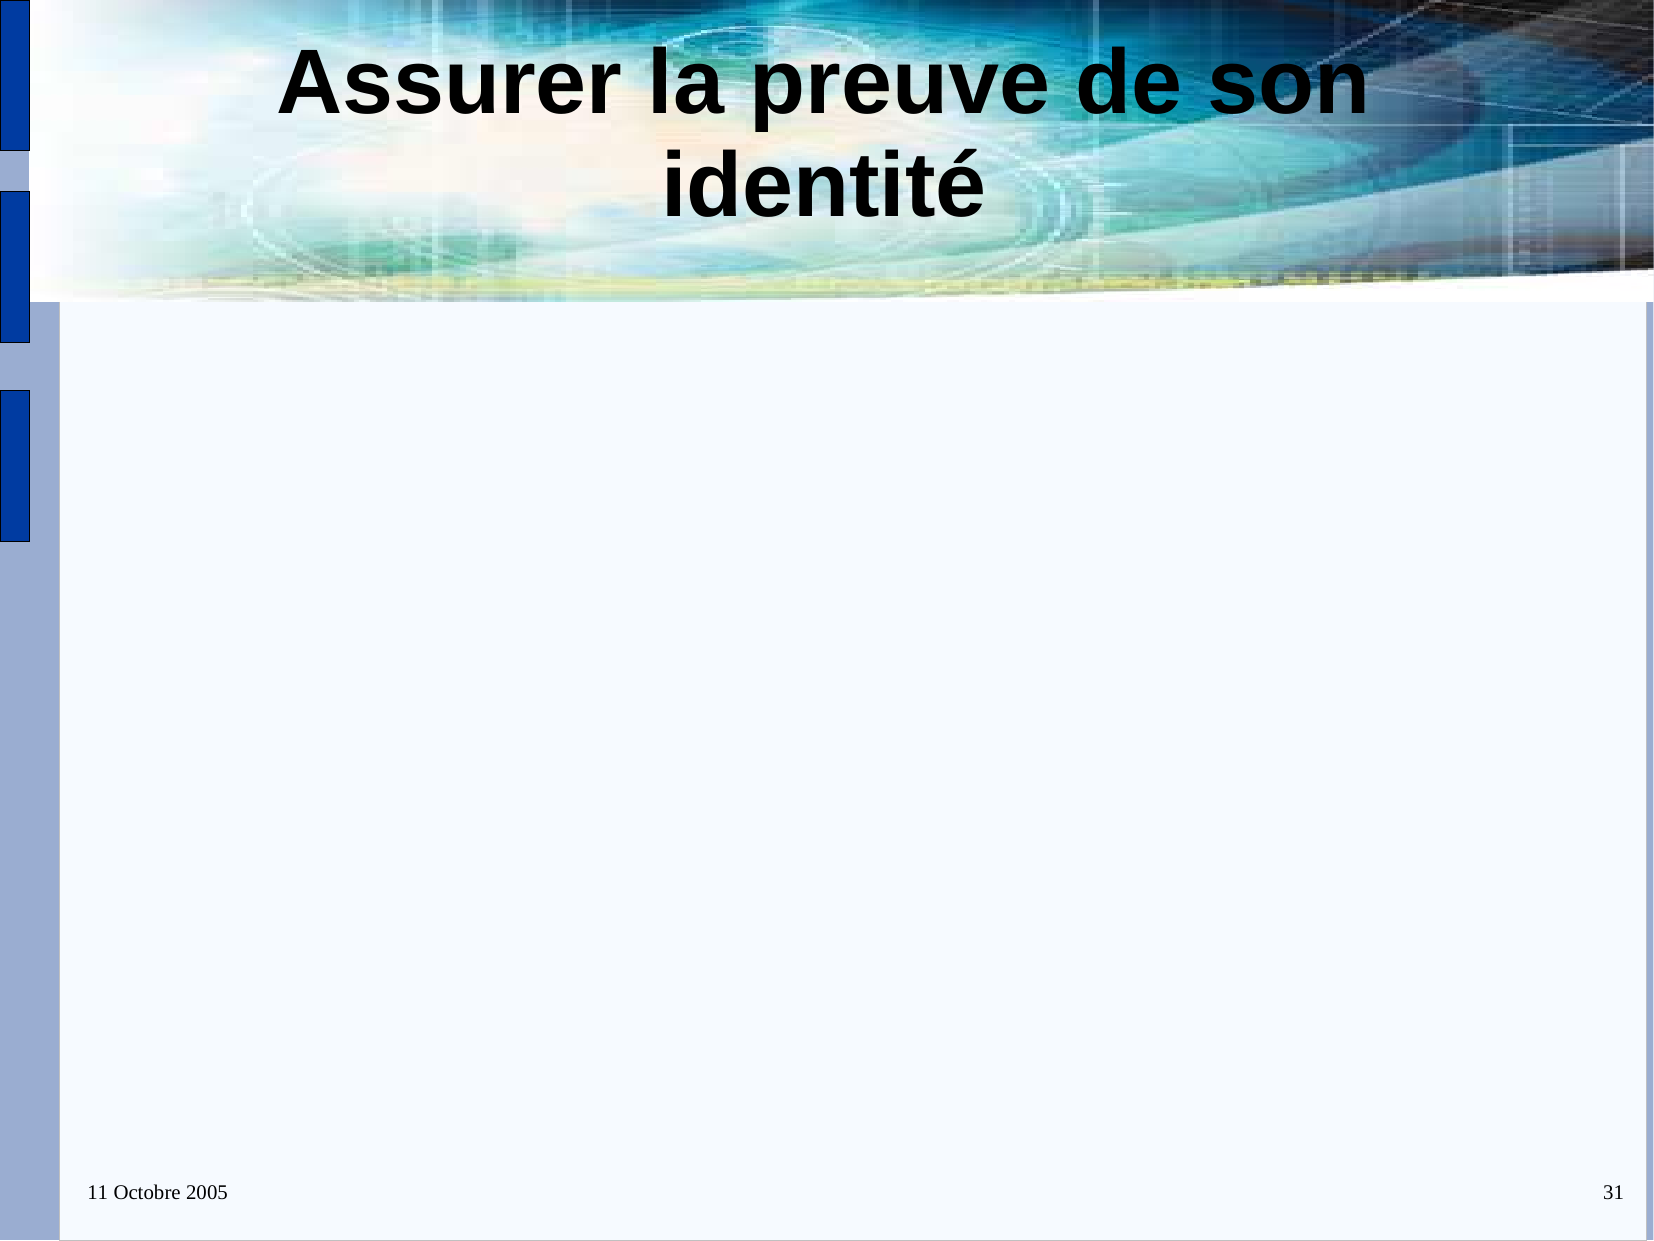

# Assurer la preuve de son identité